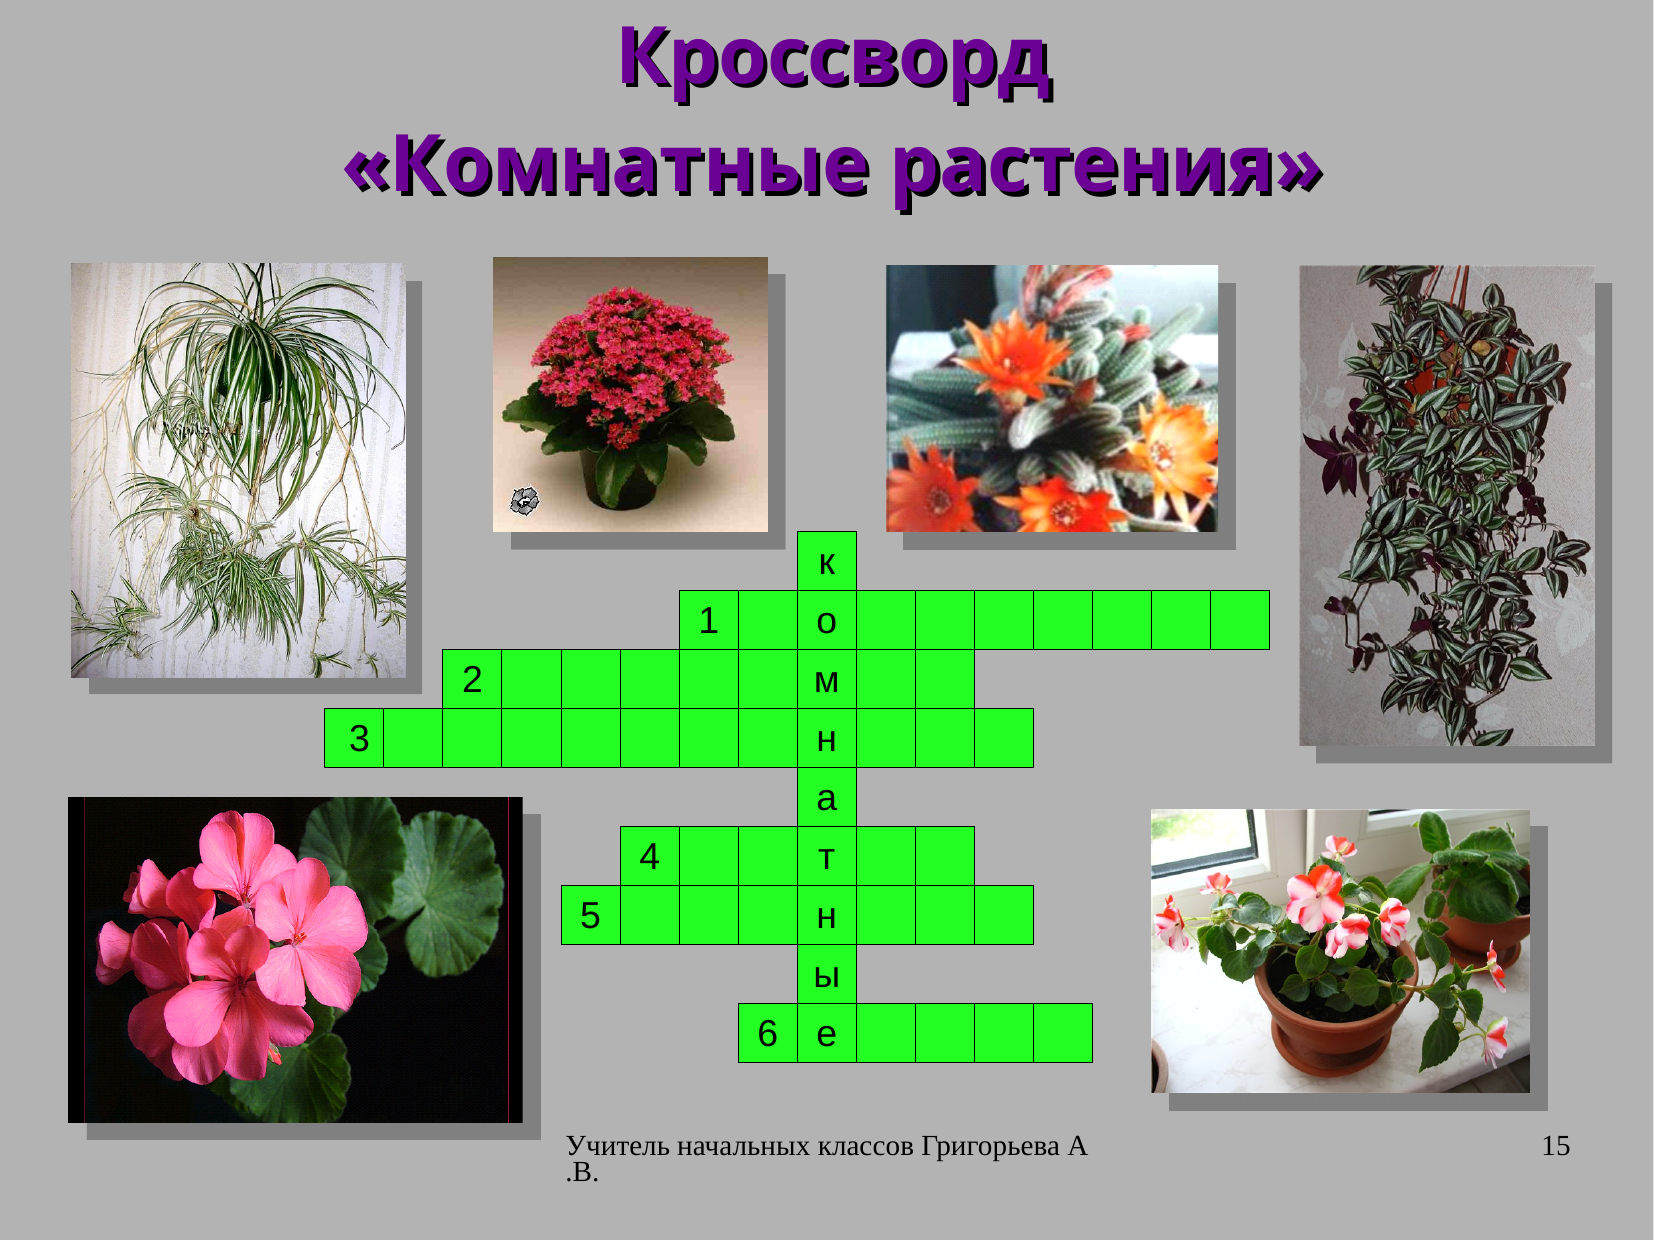

# Кроссворд «Комнатные растения»
к
1
о
2
м
 3
н
а
4
т
5
н
ы
6
е
Учитель начальных классов Григорьева А.В.
15